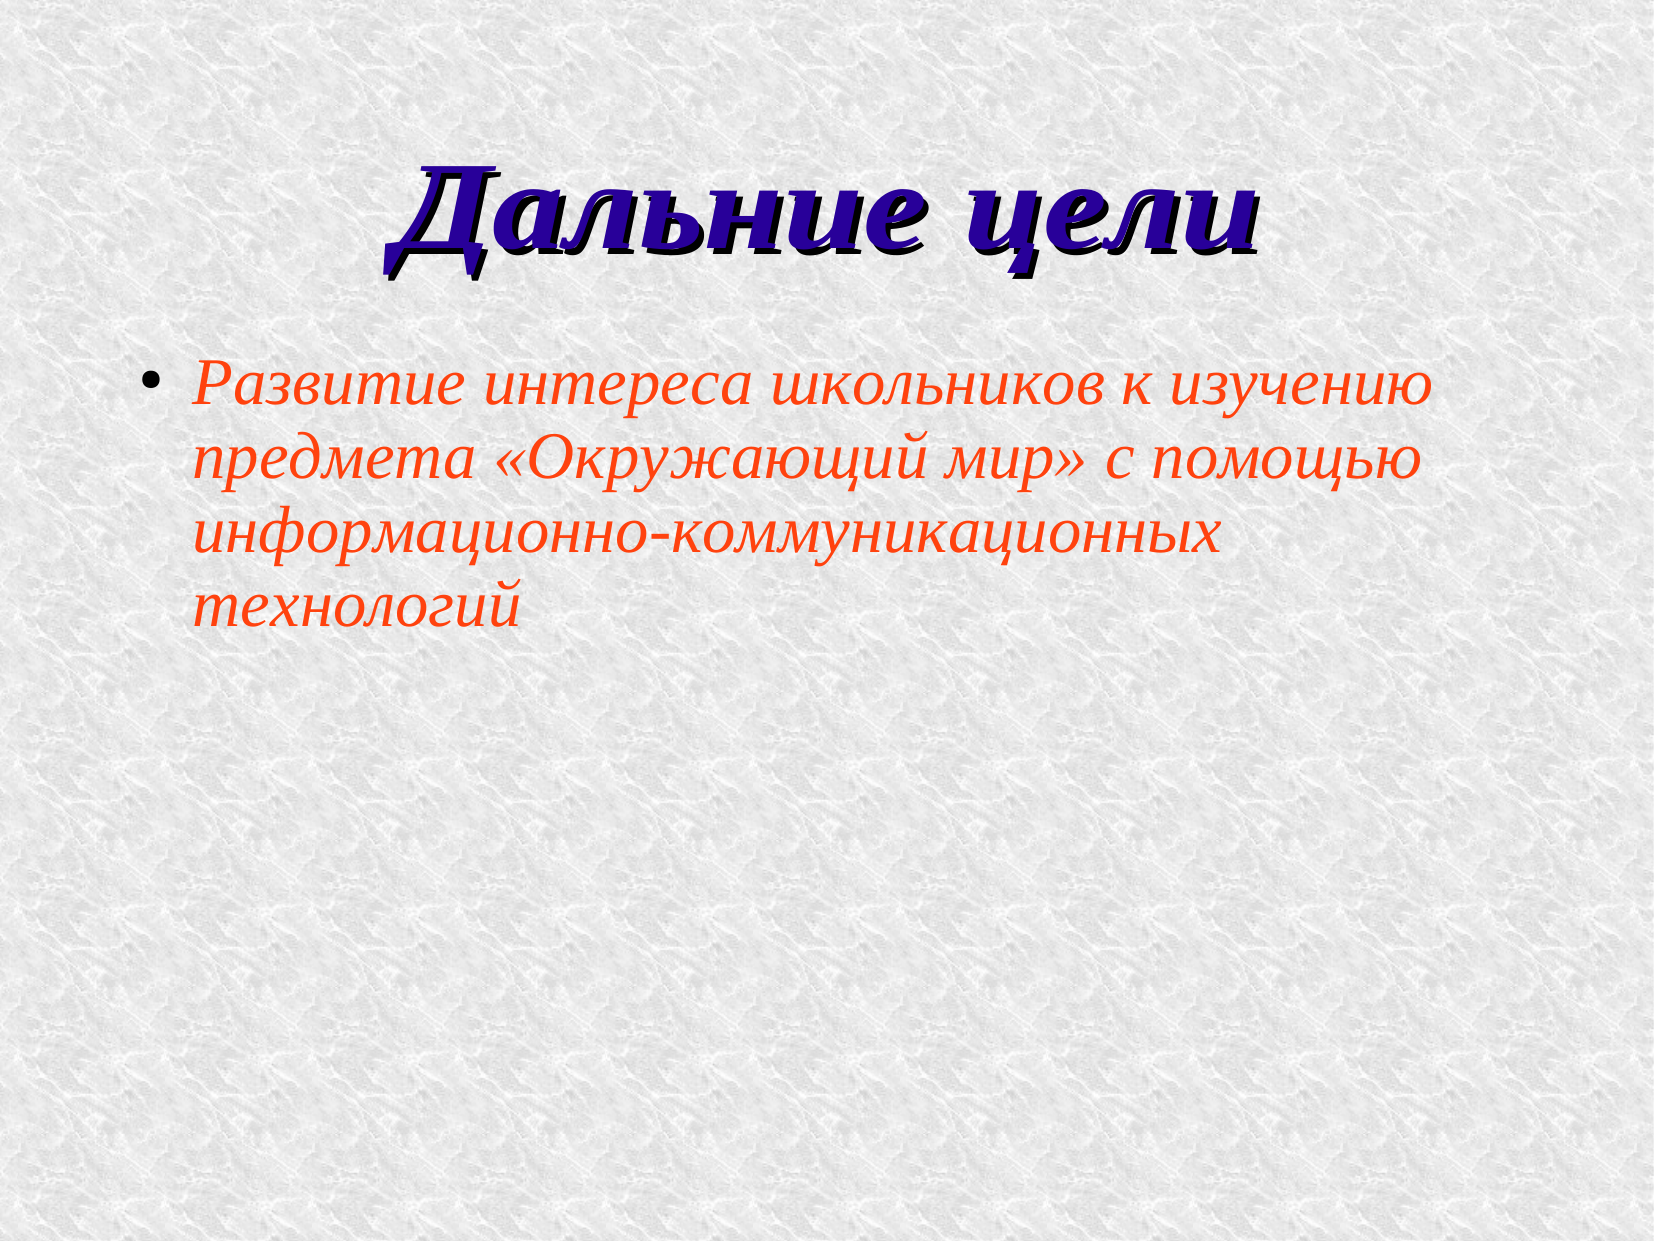

# Дальние цели
Развитие интереса школьников к изучению предмета «Окружающий мир» с помощью информационно-коммуникационных технологий